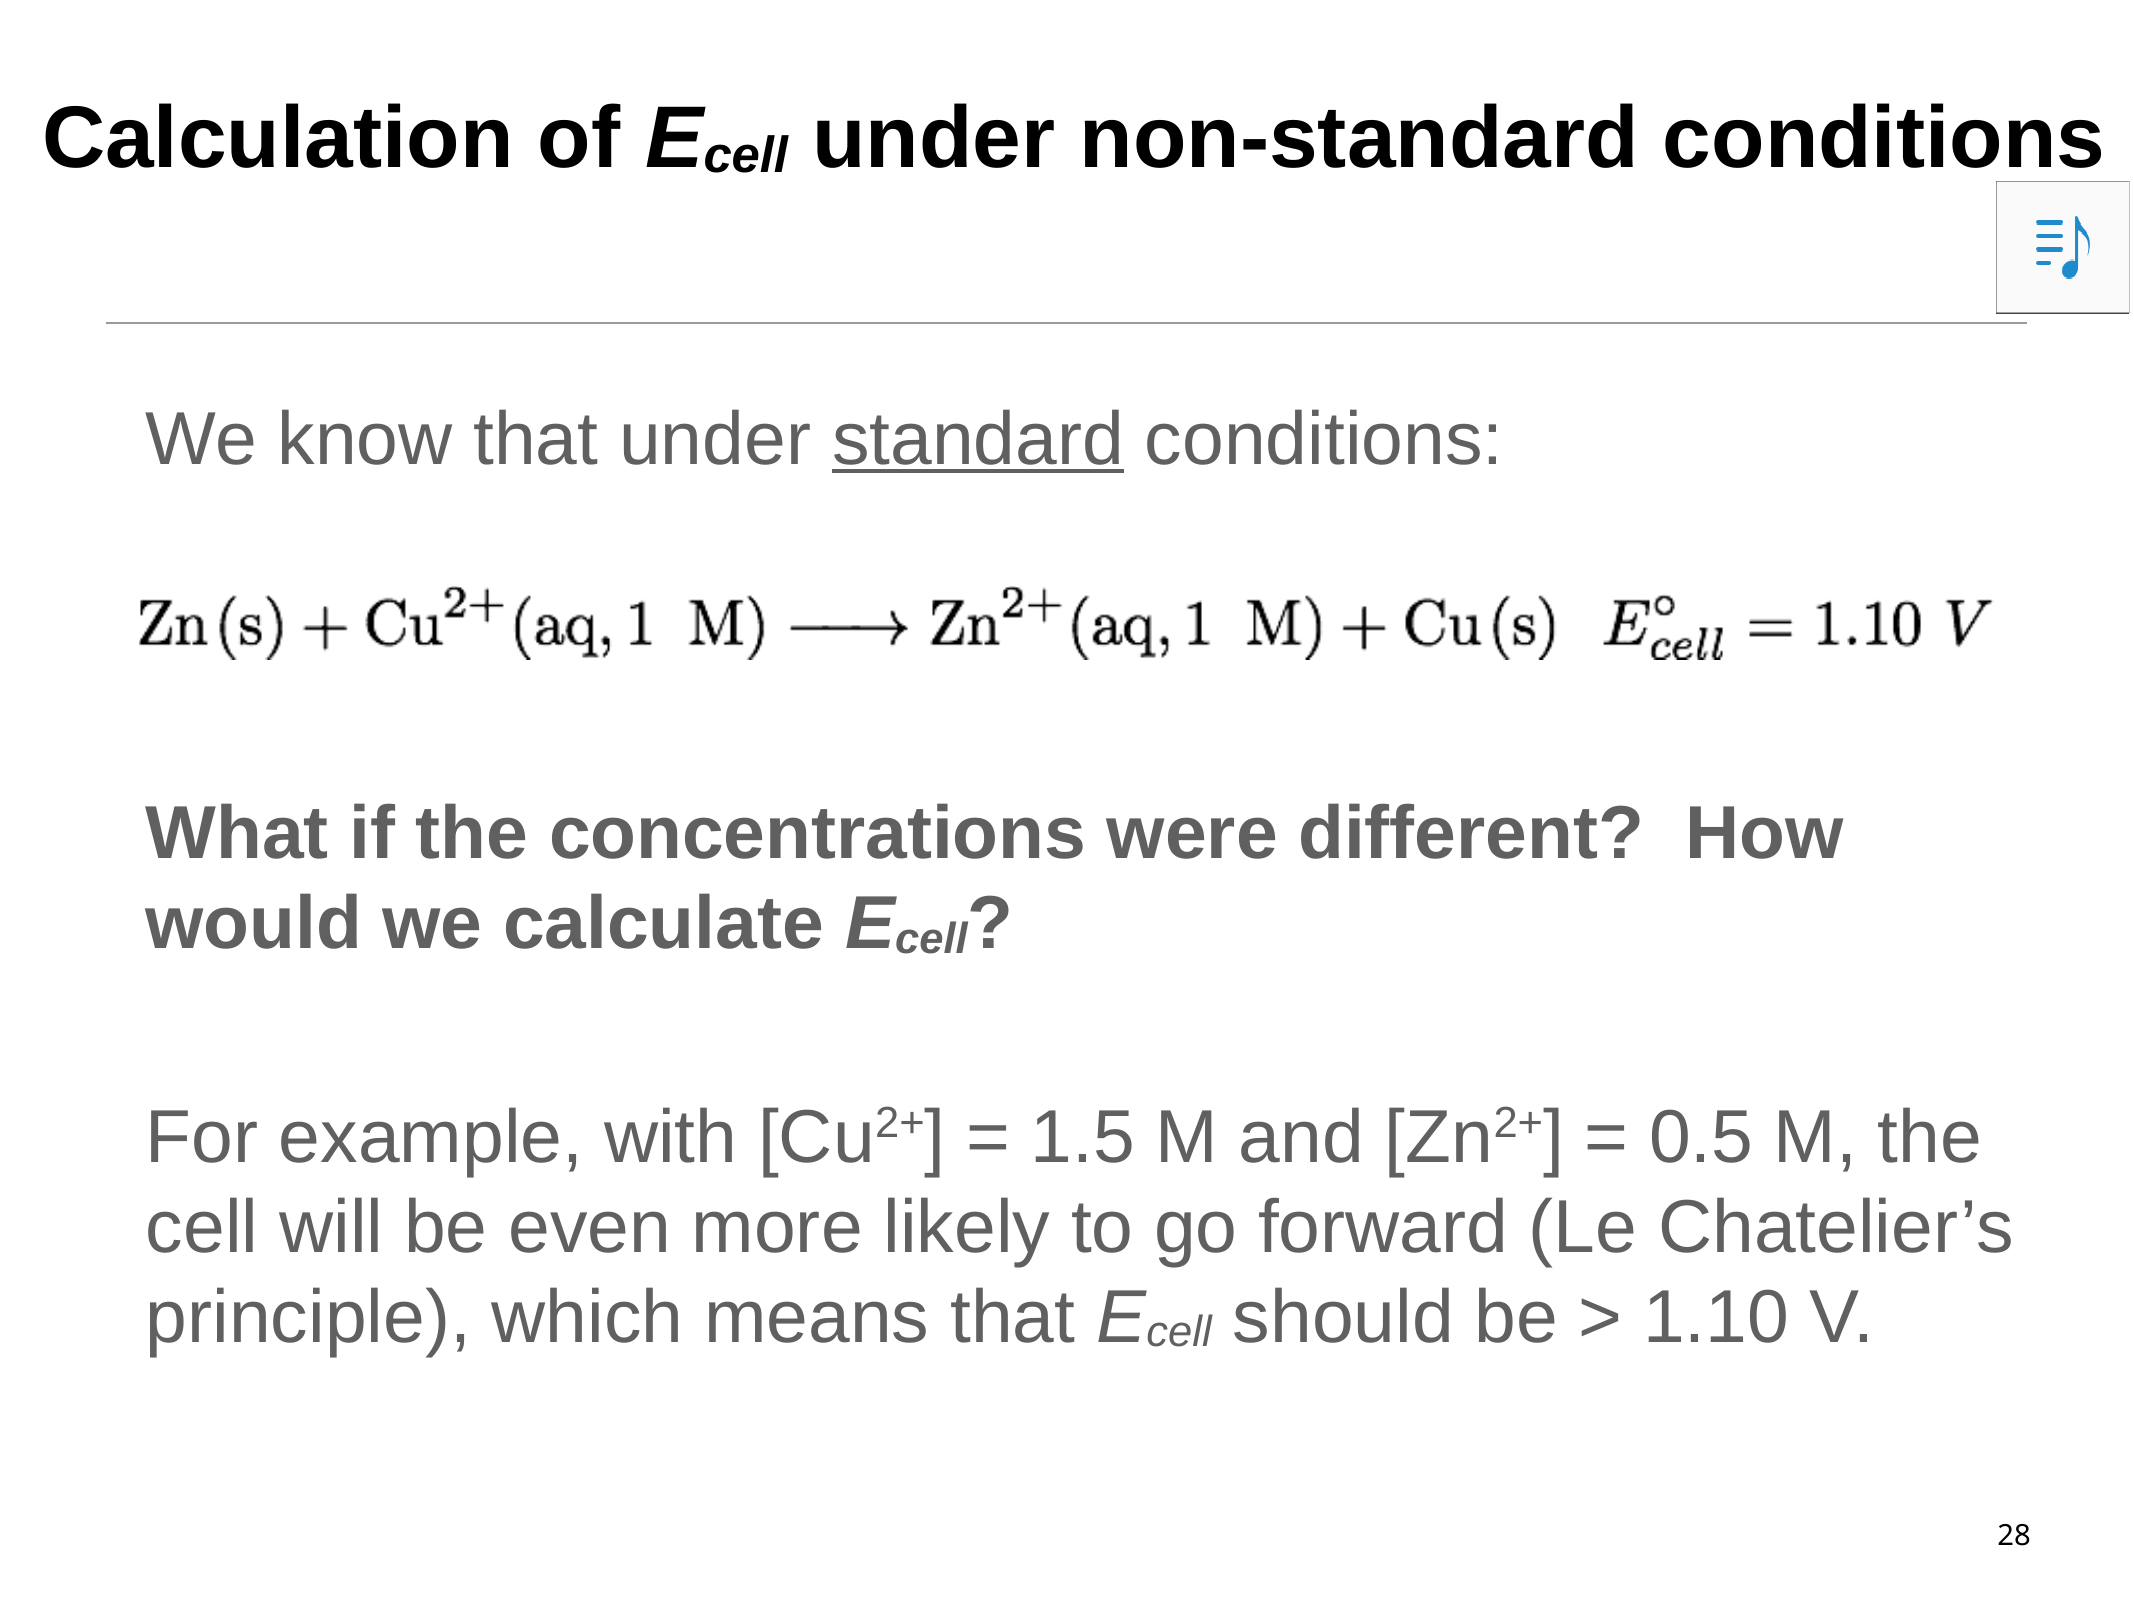

# Calculation of Ecell under non-standard conditions
We know that under standard conditions:
What if the concentrations were different? How would we calculate Ecell?
For example, with [Cu2+] = 1.5 M and [Zn2+] = 0.5 M, the cell will be even more likely to go forward (Le Chatelier’s principle), which means that Ecell should be > 1.10 V.
28